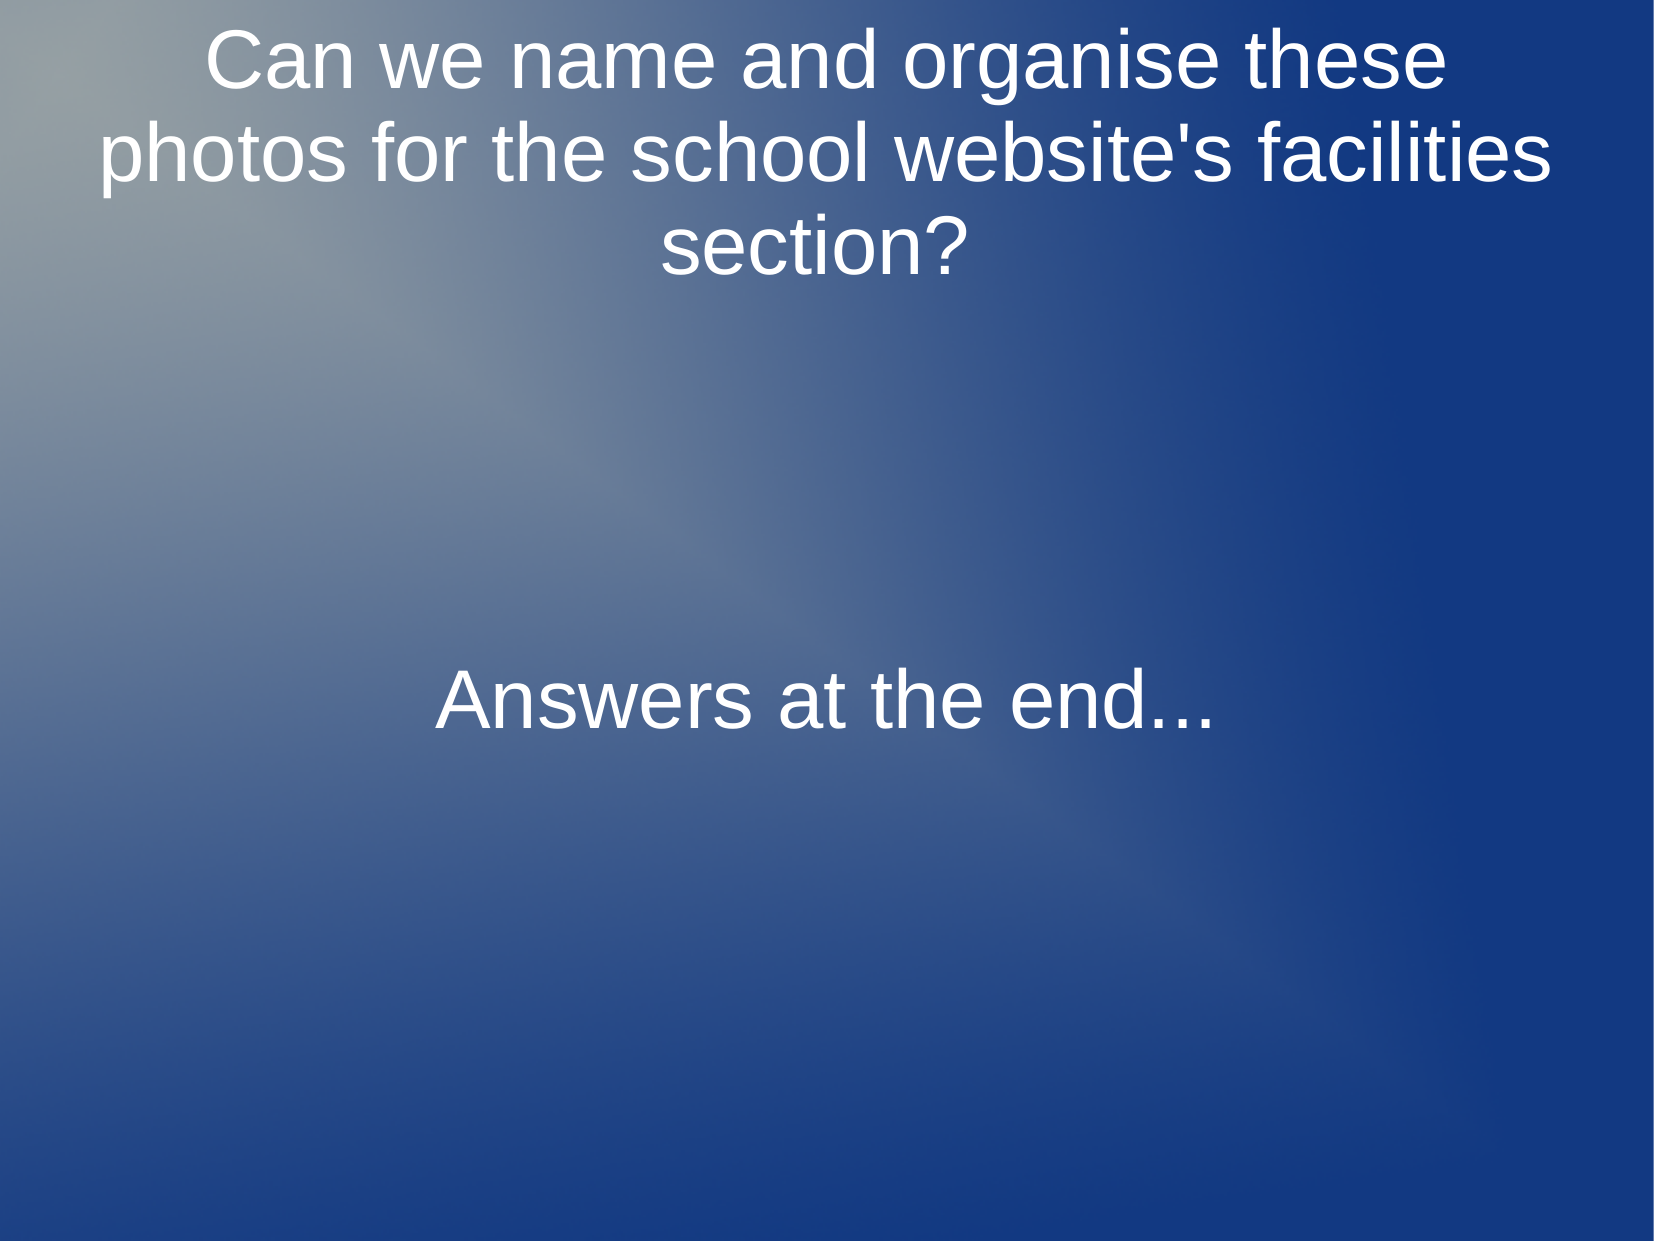

# Can we name and organise these photos for the school website's facilities section?
Answers at the end...